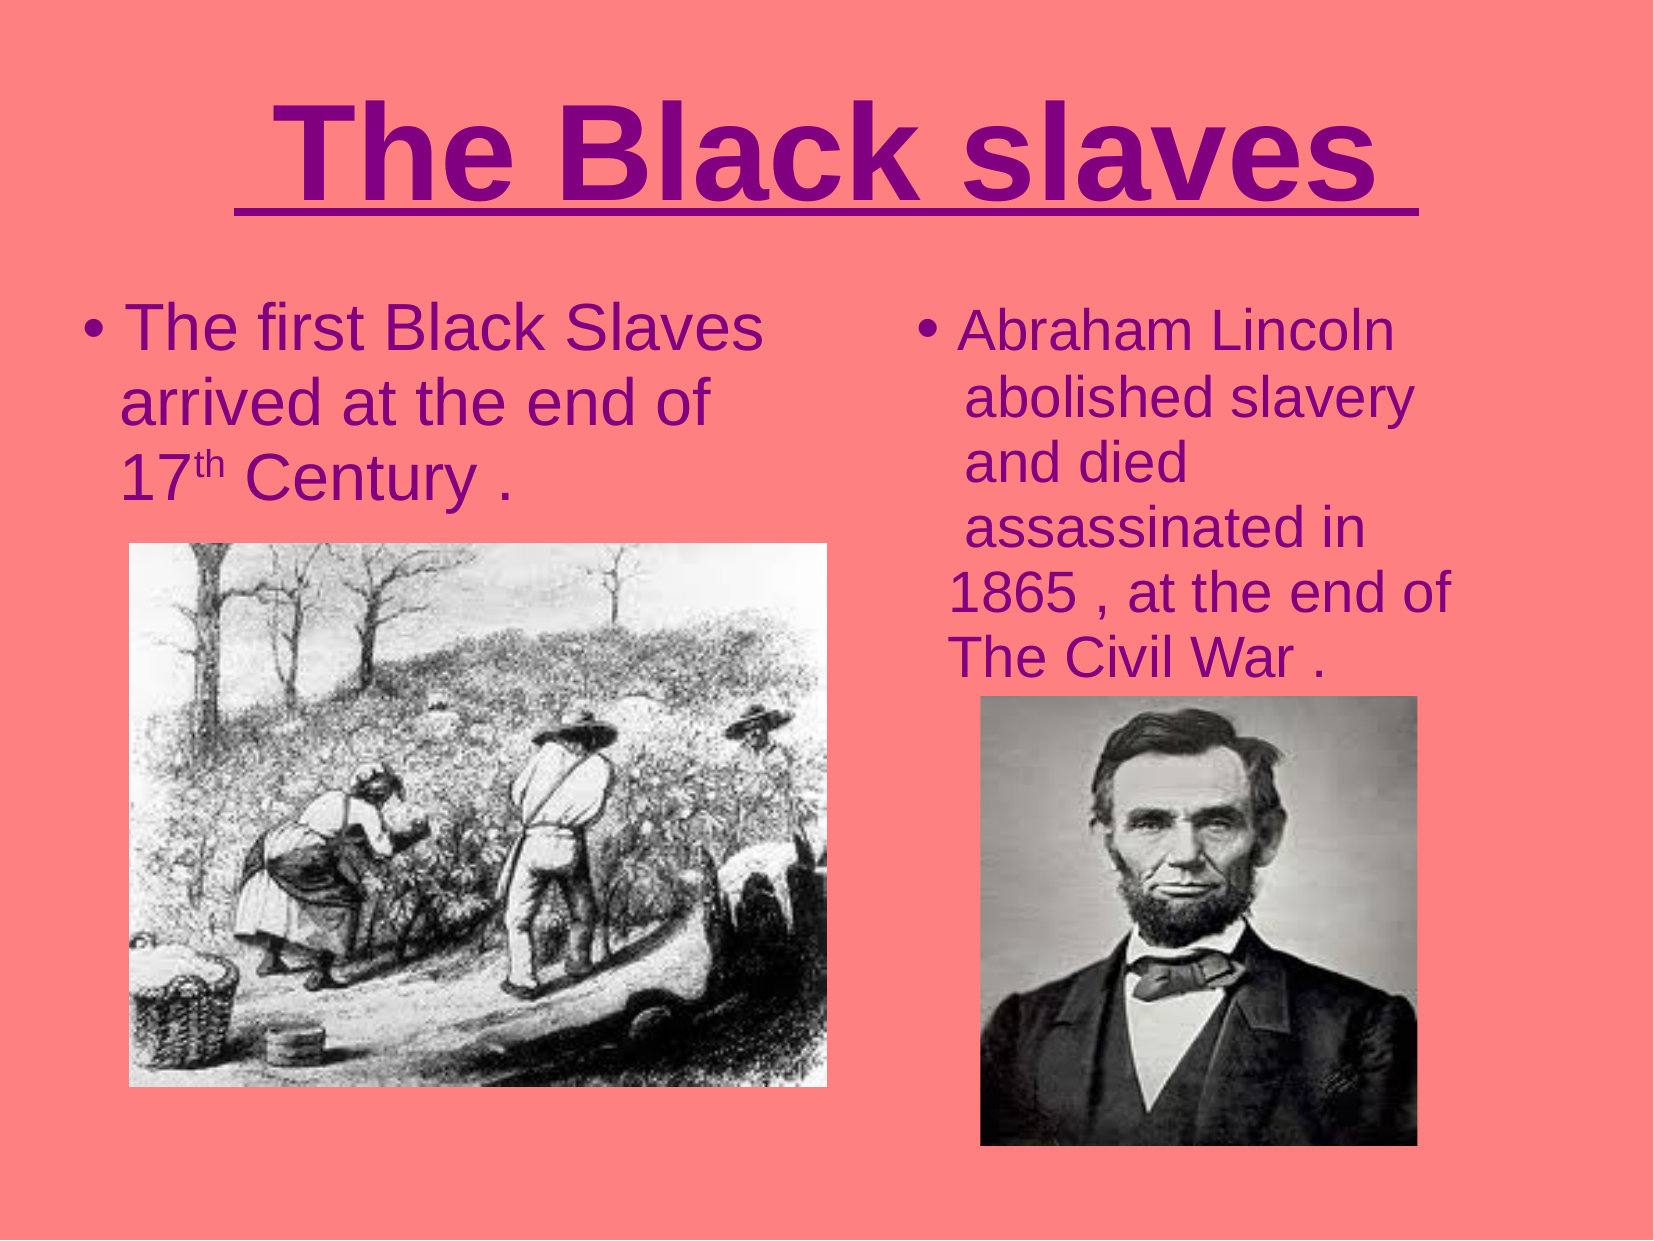

# The Black slaves
• The first Black Slaves arrived at the end of 17th Century .
• Abraham Lincoln abolished slavery and died assassinated in 1865 , at the end of The Civil War .